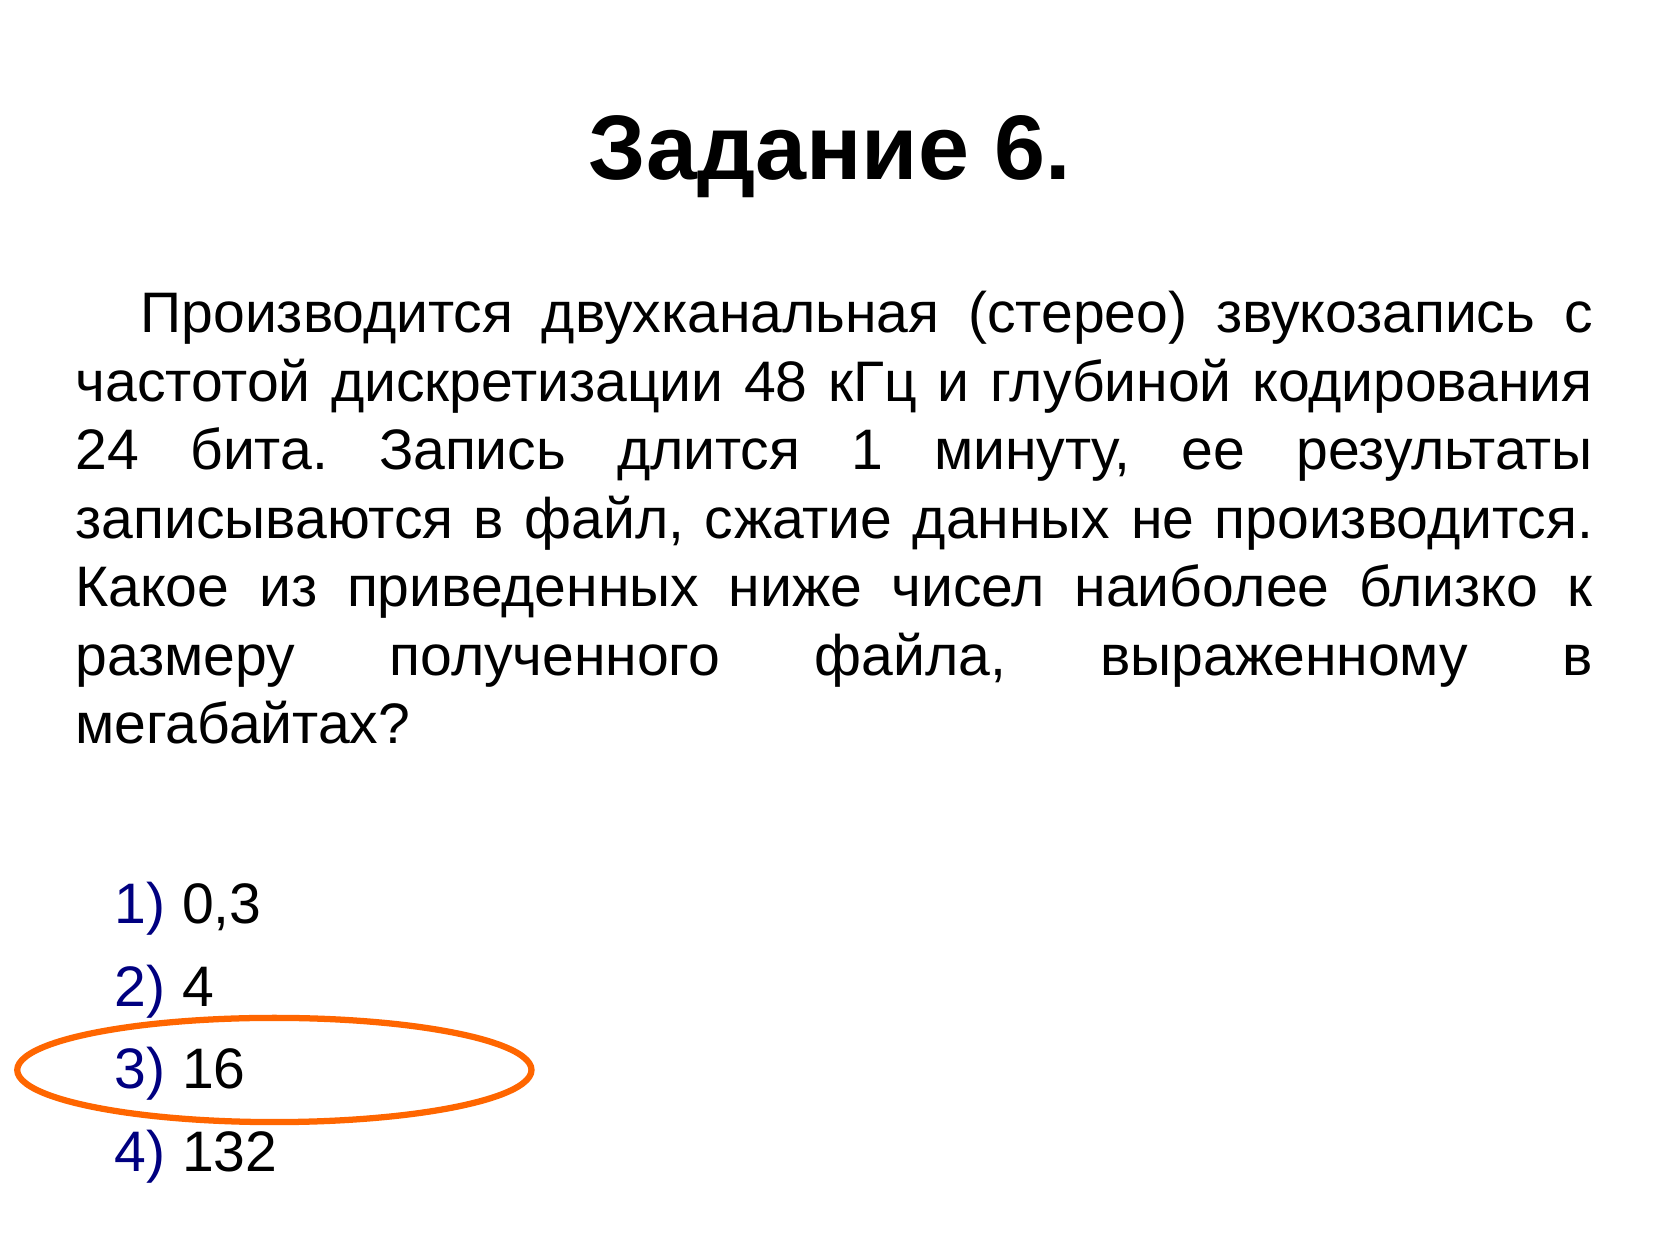

# Задание 6.
Производится двухканальная (стерео) звукозапись с частотой дискретизации 48 кГц и глубиной кодирования 24 бита. Запись длится 1 минуту, ее результаты записываются в файл, сжатие данных не производится. Какое из приведенных ниже чисел наиболее близко к размеру полученного файла, выраженному в мегабайтах?
 0,3
 4
 16
 132